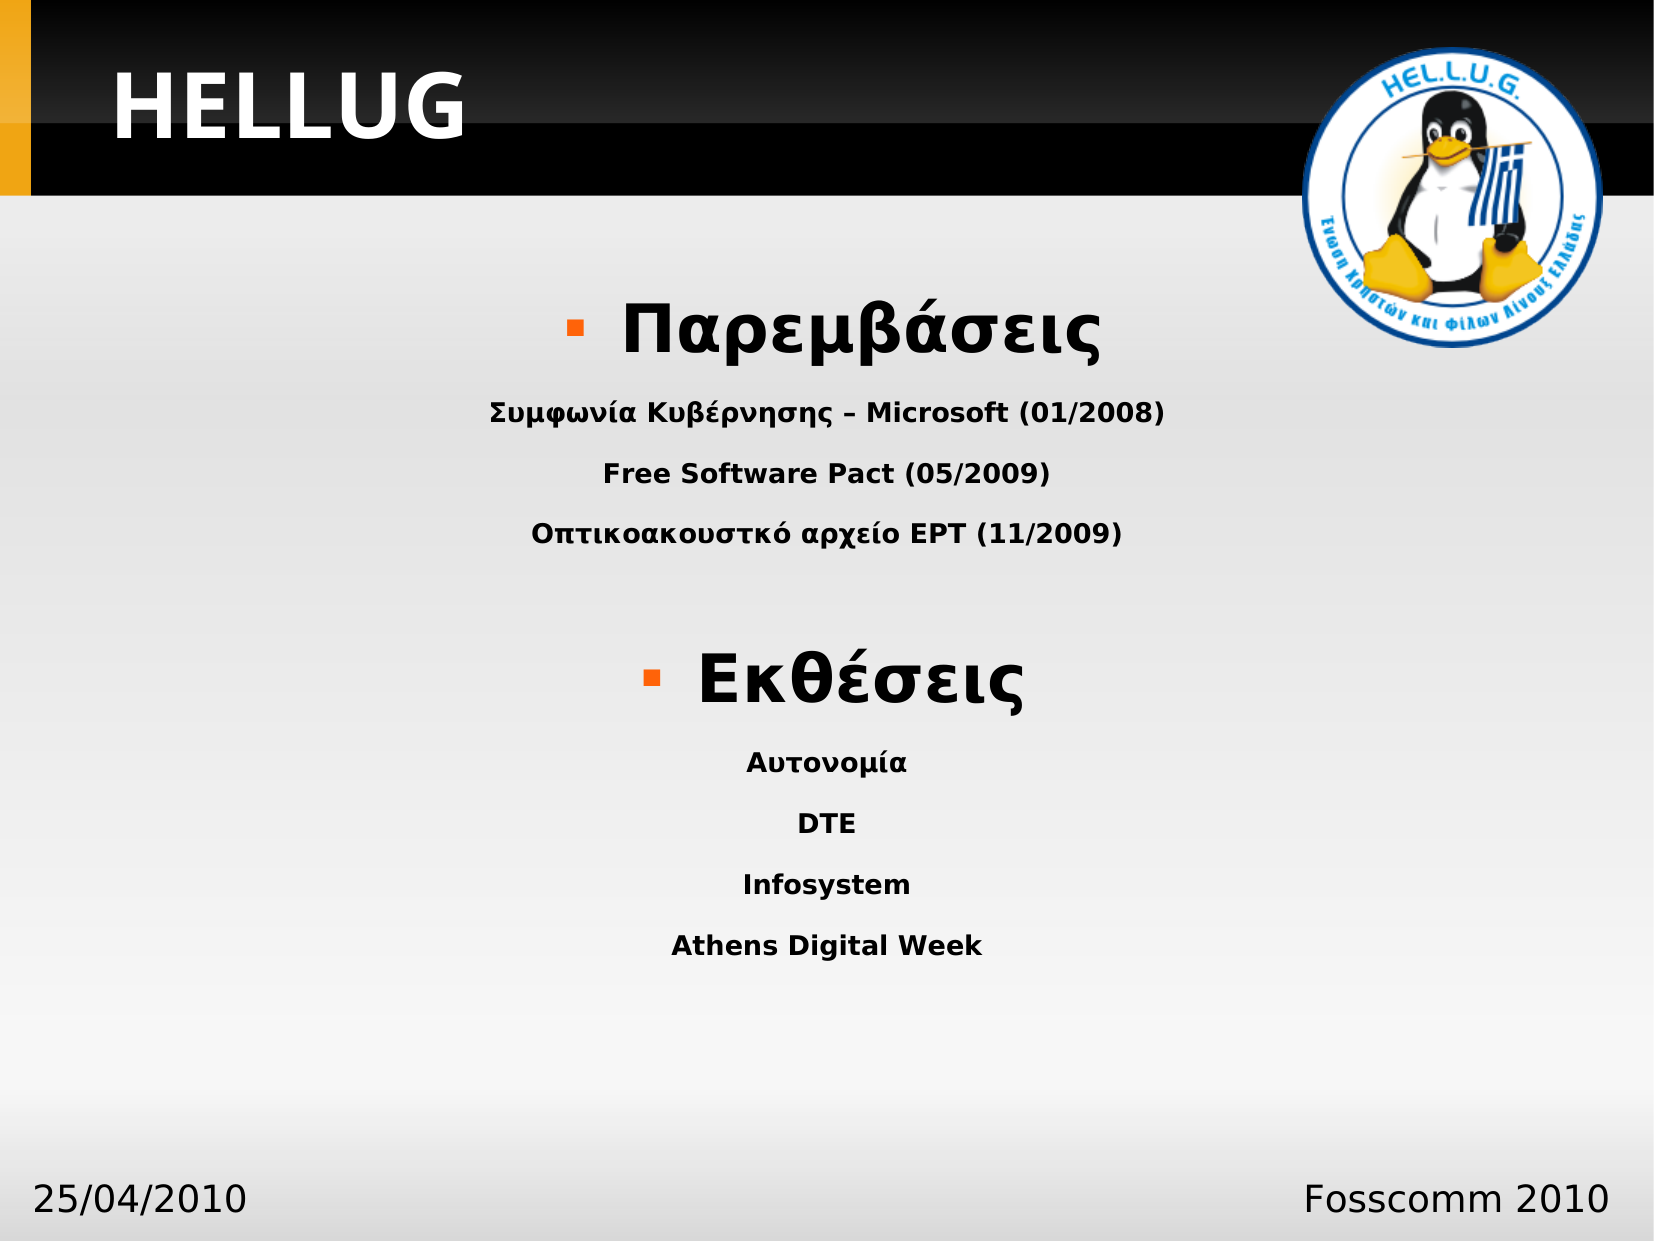

# HELLUG
Παρεμβάσεις
Συμφωνία Κυβέρνησης – Microsoft (01/2008)
Free Software Pact (05/2009)
Οπτικοακουστκό αρχείο ΕΡΤ (11/2009)
Εκθέσεις
Αυτονομία
DTE
Infosystem
Athens Digital Week
| Fosscomm 2010 |
| --- |
| 25/04/2010 |
| --- |